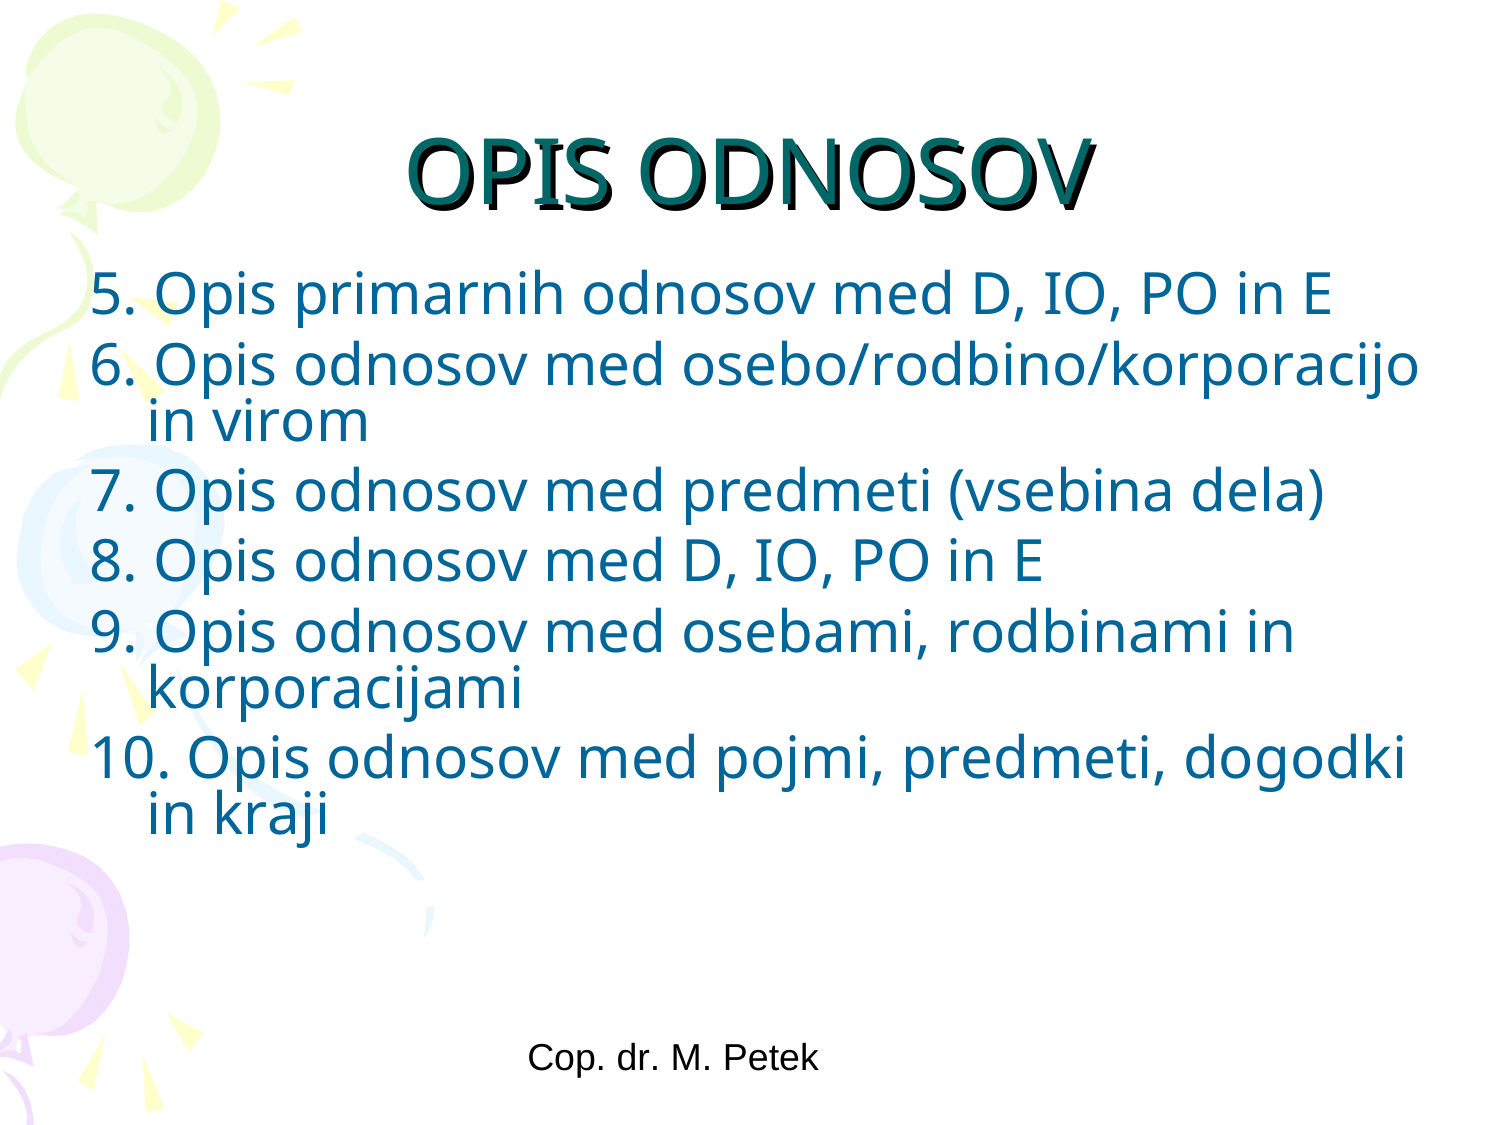

# OPIS ODNOSOV
5. Opis primarnih odnosov med D, IO, PO in E
6. Opis odnosov med osebo/rodbino/korporacijo in virom
7. Opis odnosov med predmeti (vsebina dela)
8. Opis odnosov med D, IO, PO in E
9. Opis odnosov med osebami, rodbinami in korporacijami
10. Opis odnosov med pojmi, predmeti, dogodki in kraji
Cop. dr. M. Petek